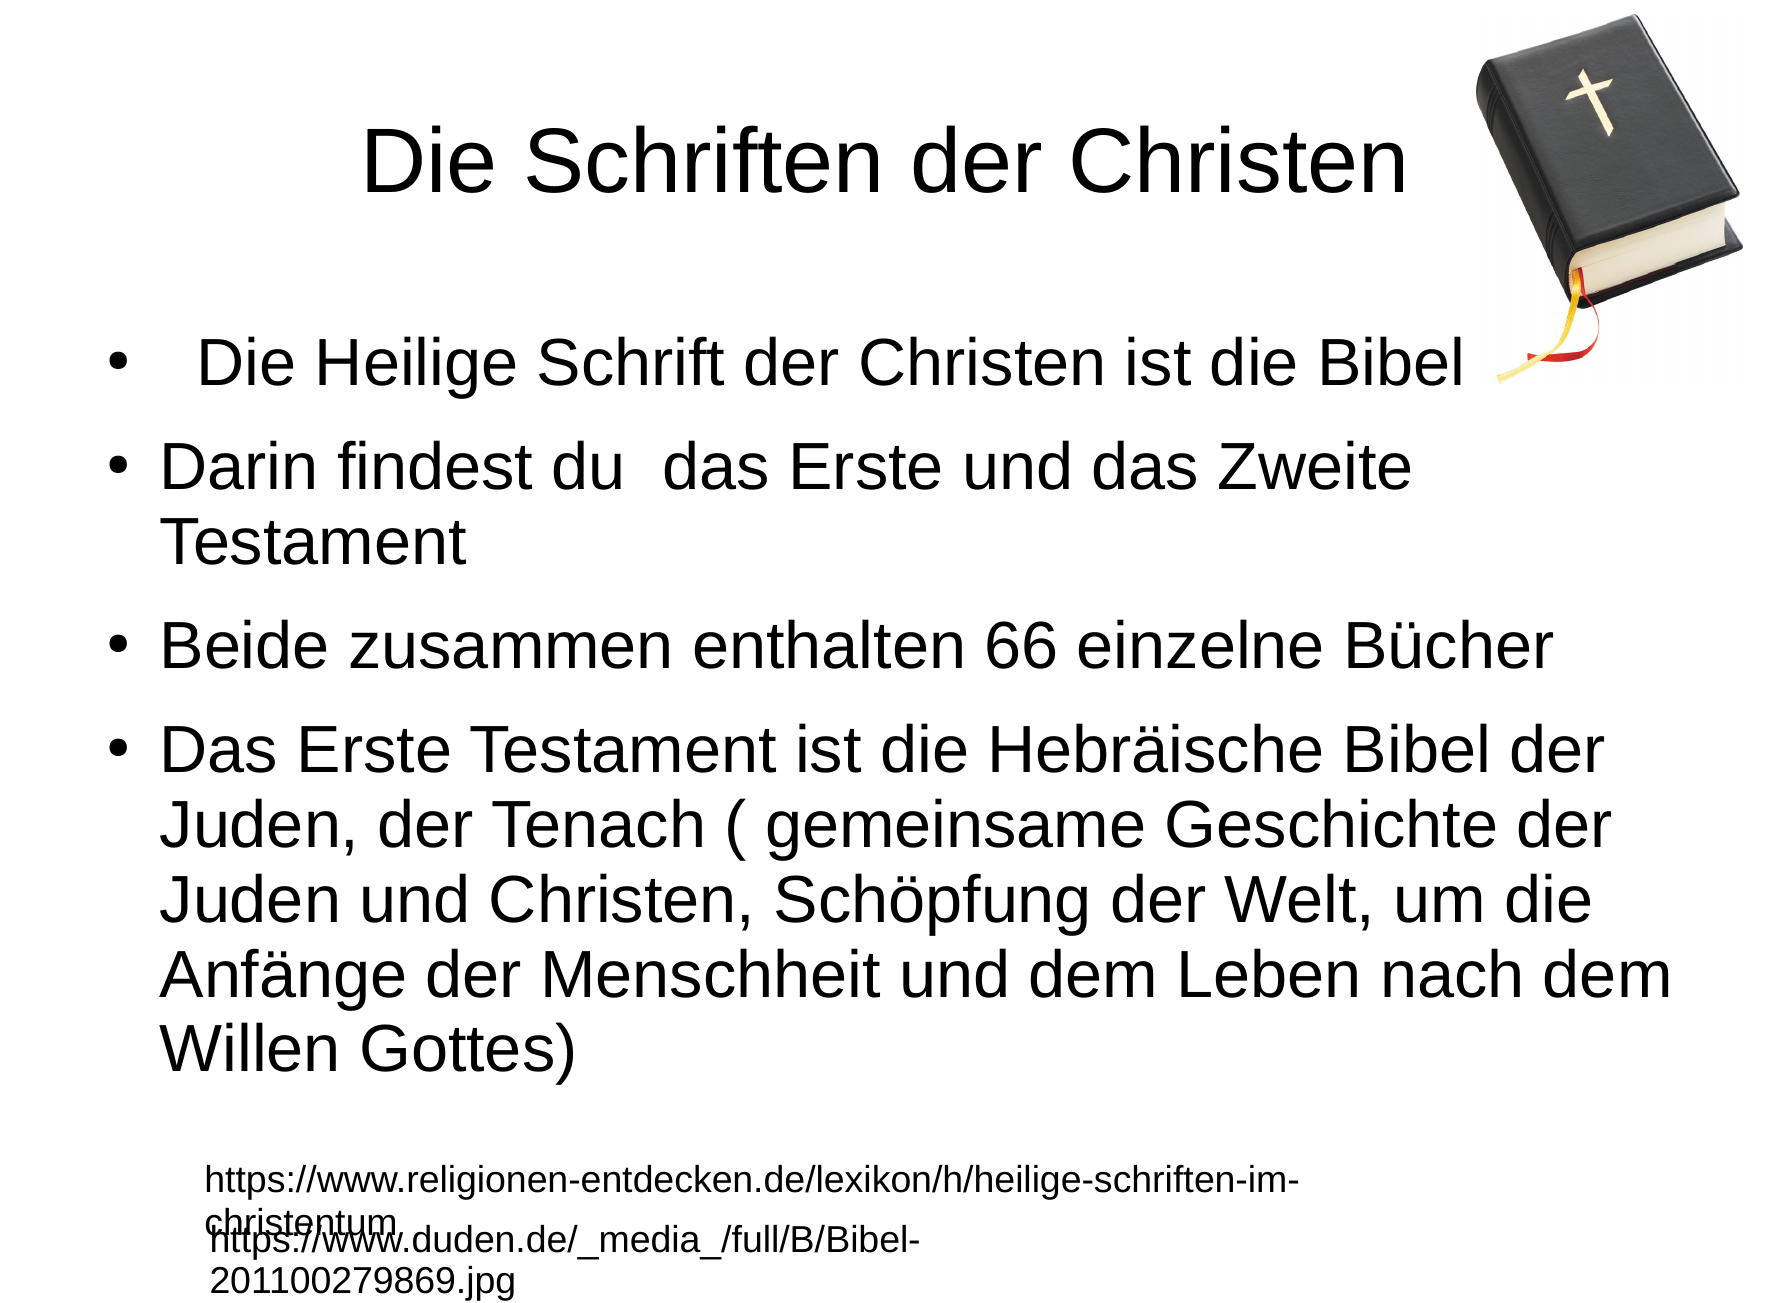

# Die Schriften der Christen
 Die Heilige Schrift der Christen ist die Bibel
Darin findest du das Erste und das Zweite Testament
Beide zusammen enthalten 66 einzelne Bücher
Das Erste Testament ist die Hebräische Bibel der Juden, der Tenach ( gemeinsame Geschichte der Juden und Christen, Schöpfung der Welt, um die Anfänge der Menschheit und dem Leben nach dem Willen Gottes)
https://www.religionen-entdecken.de/lexikon/h/heilige-schriften-im-christentum
https://www.duden.de/_media_/full/B/Bibel-201100279869.jpg